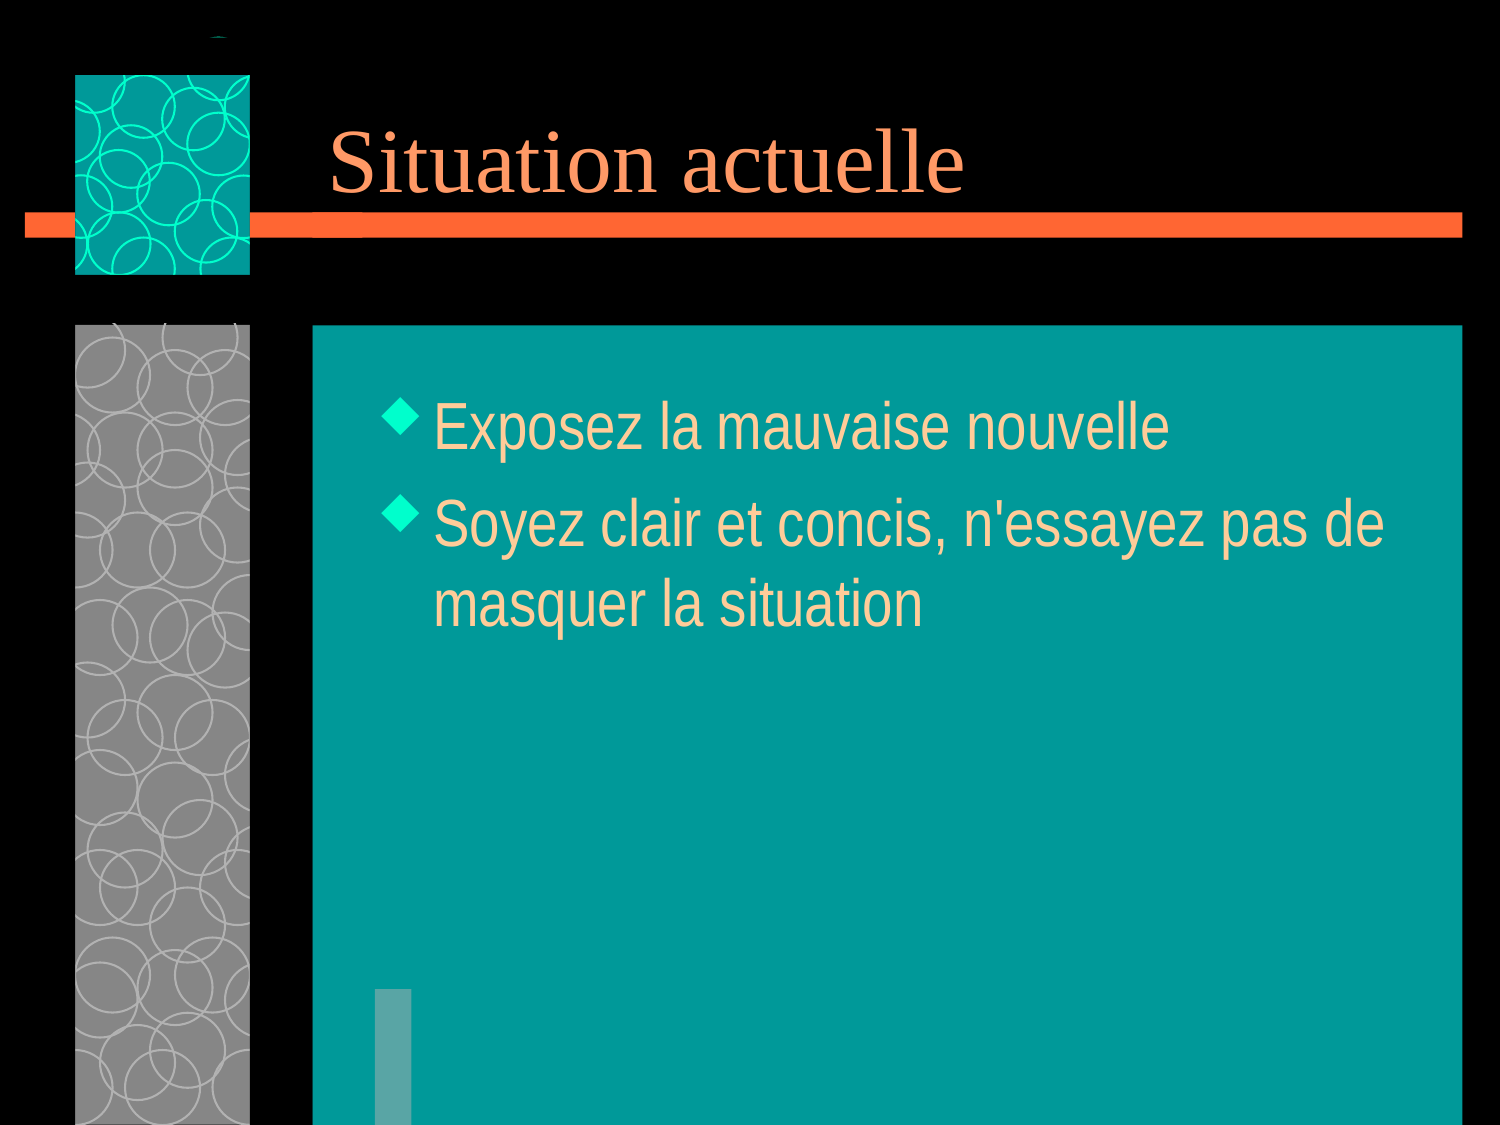

# Situation actuelle
Exposez la mauvaise nouvelle
Soyez clair et concis, n'essayez pas de masquer la situation